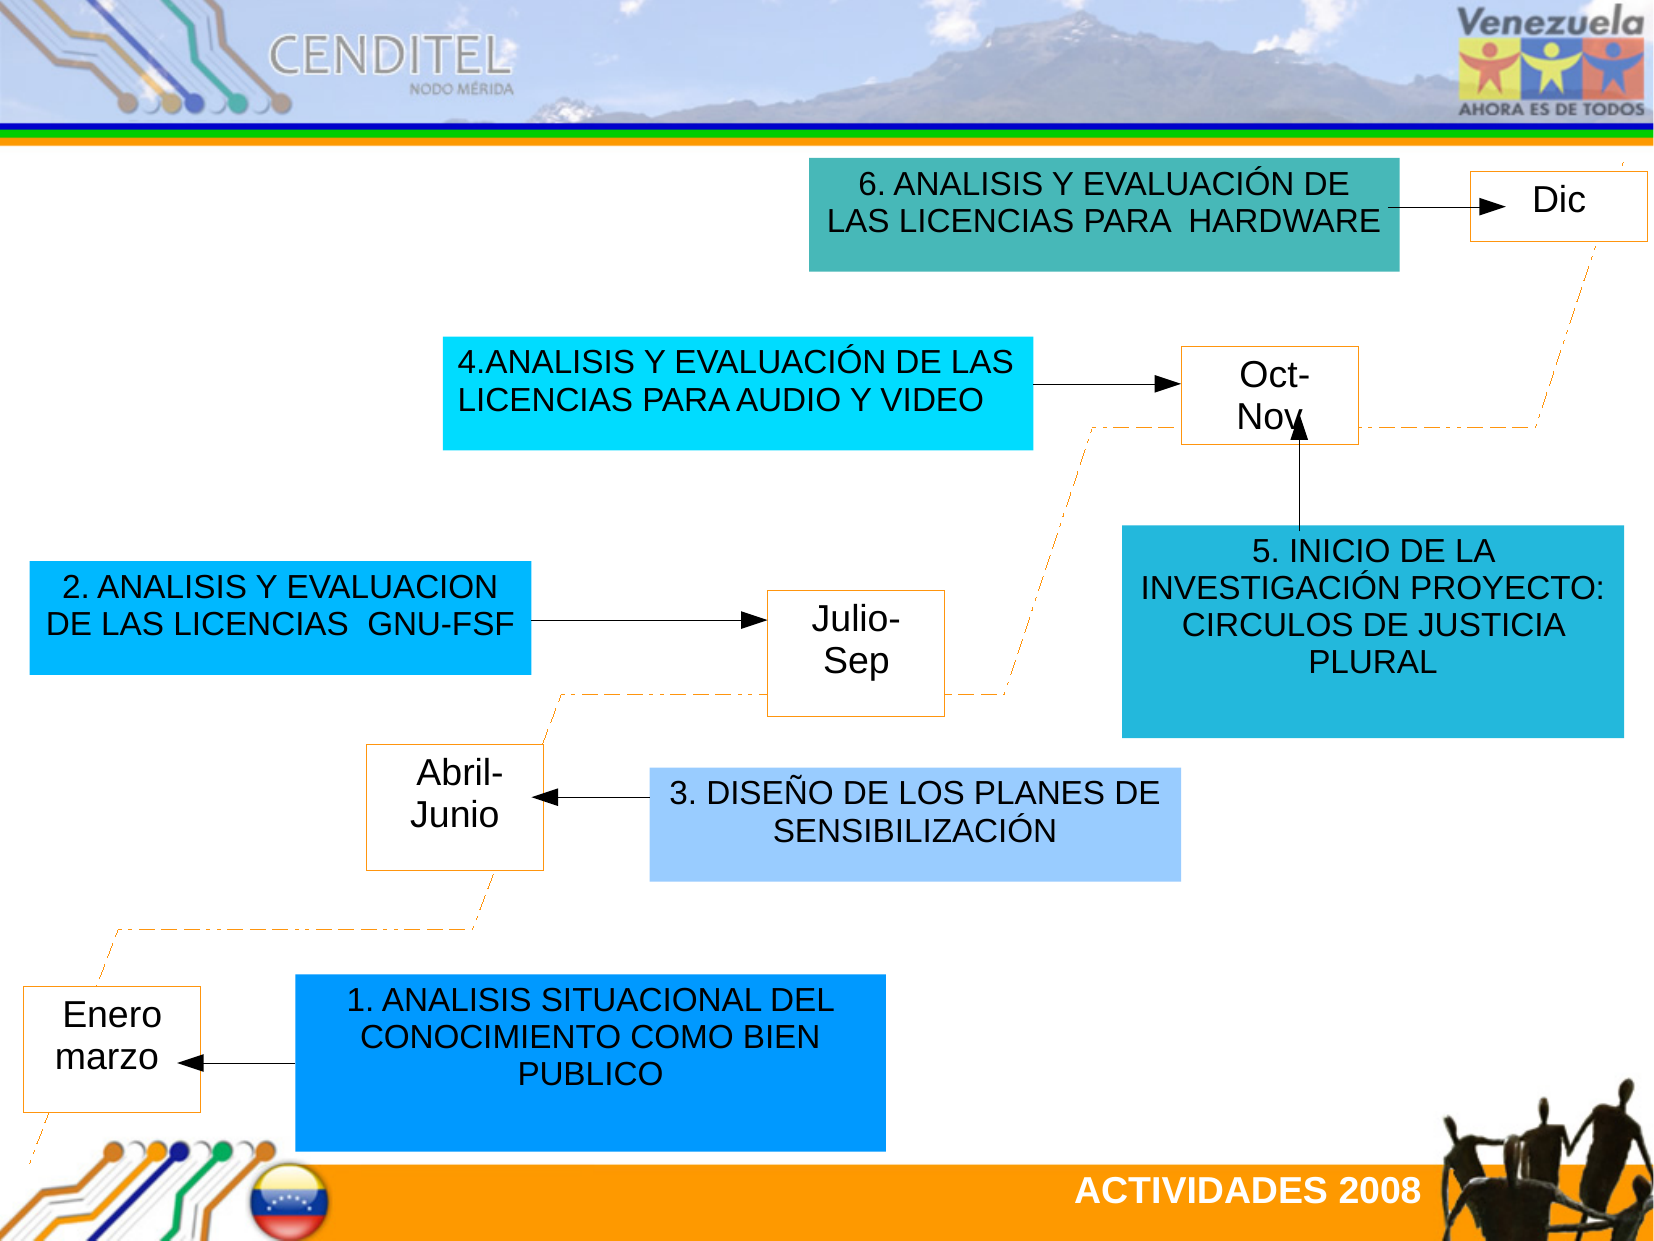

6. ANALISIS Y EVALUACIÓN DE LAS LICENCIAS PARA HARDWARE
Dic
4.ANALISIS Y EVALUACIÓN DE LAS LICENCIAS PARA AUDIO Y VIDEO
 Oct-Nov
5. INICIO DE LA INVESTIGACIÓN PROYECTO: CIRCULOS DE JUSTICIA PLURAL
2. ANALISIS Y EVALUACION DE LAS LICENCIAS GNU-FSF
Julio-Sep
 Abril-Junio
3. DISEÑO DE LOS PLANES DE SENSIBILIZACIÓN
1. ANALISIS SITUACIONAL DEL CONOCIMIENTO COMO BIEN PUBLICO
Enero
marzo
ACTIVIDADES 2008